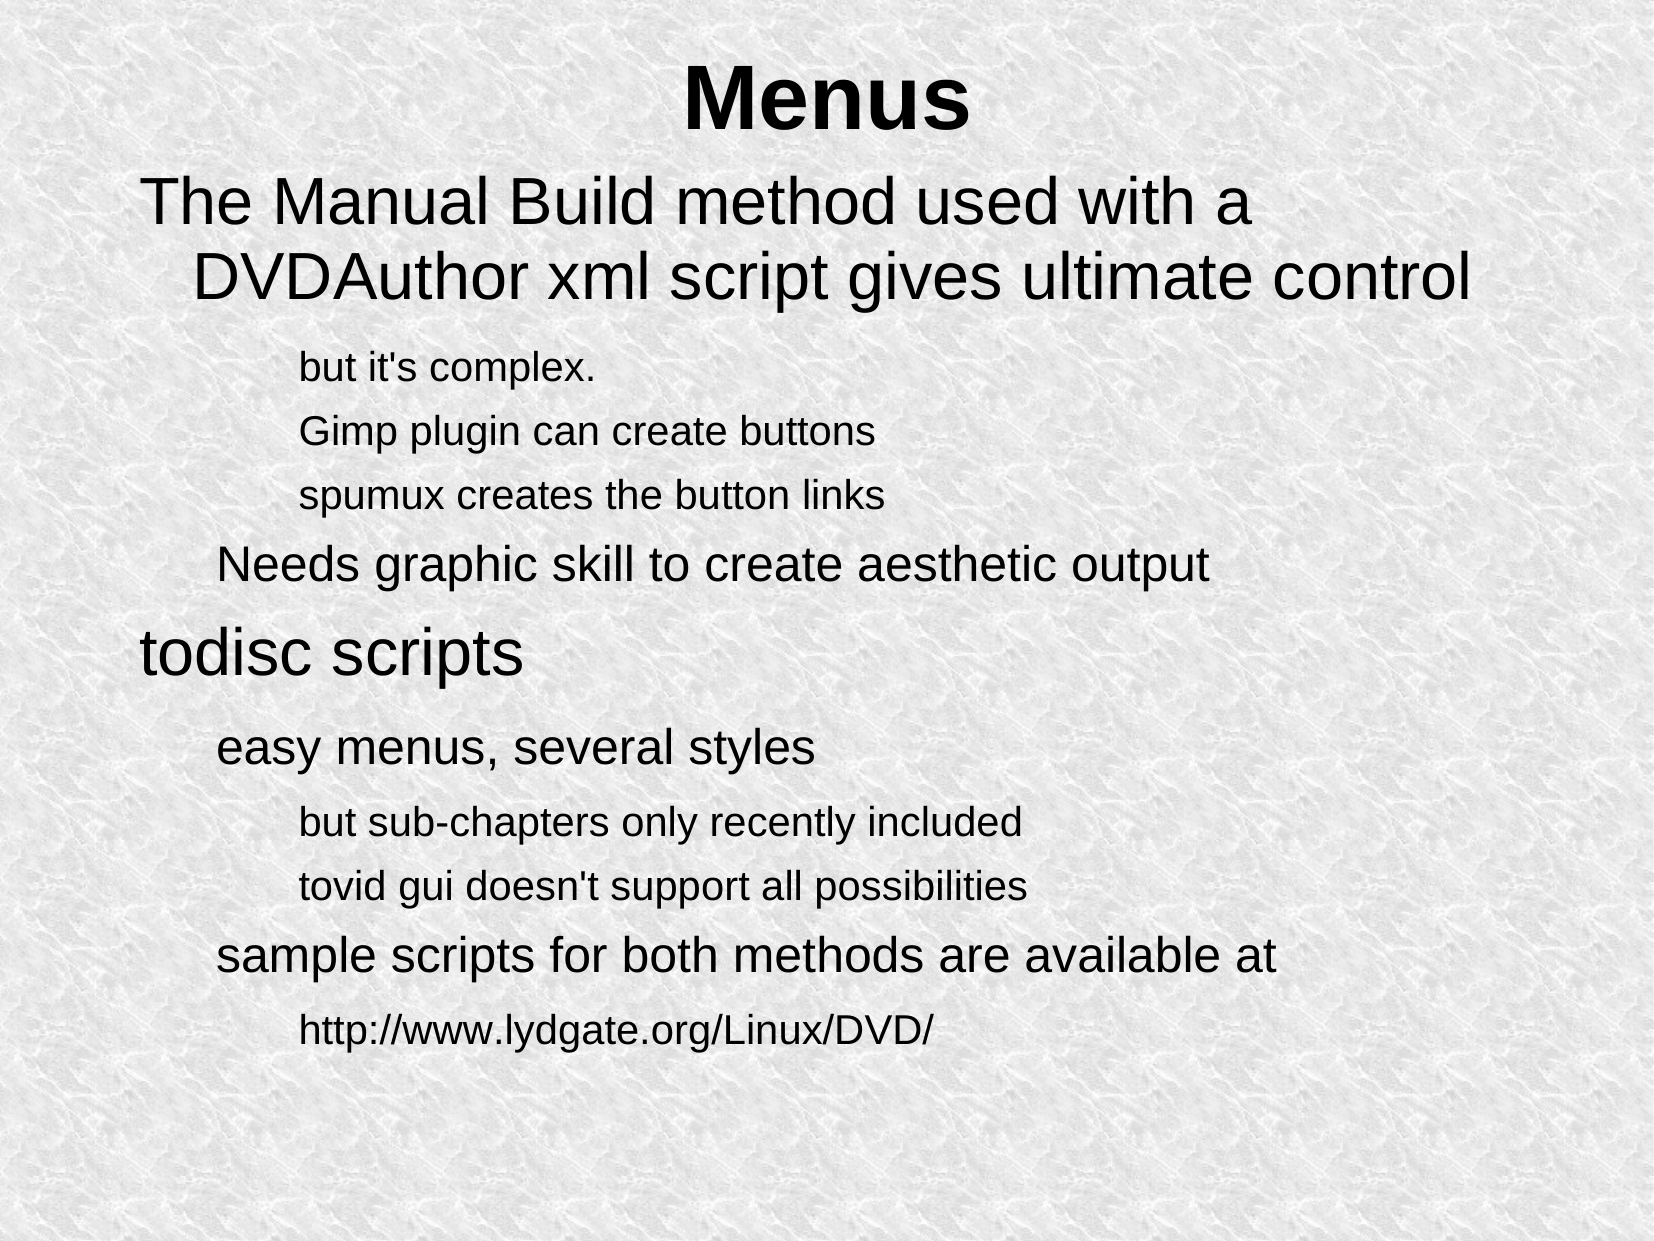

# Menus
The Manual Build method used with a DVDAuthor xml script gives ultimate control
but it's complex.
Gimp plugin can create buttons
spumux creates the button links
Needs graphic skill to create aesthetic output
todisc scripts
easy menus, several styles
but sub-chapters only recently included
tovid gui doesn't support all possibilities
sample scripts for both methods are available at
http://www.lydgate.org/Linux/DVD/